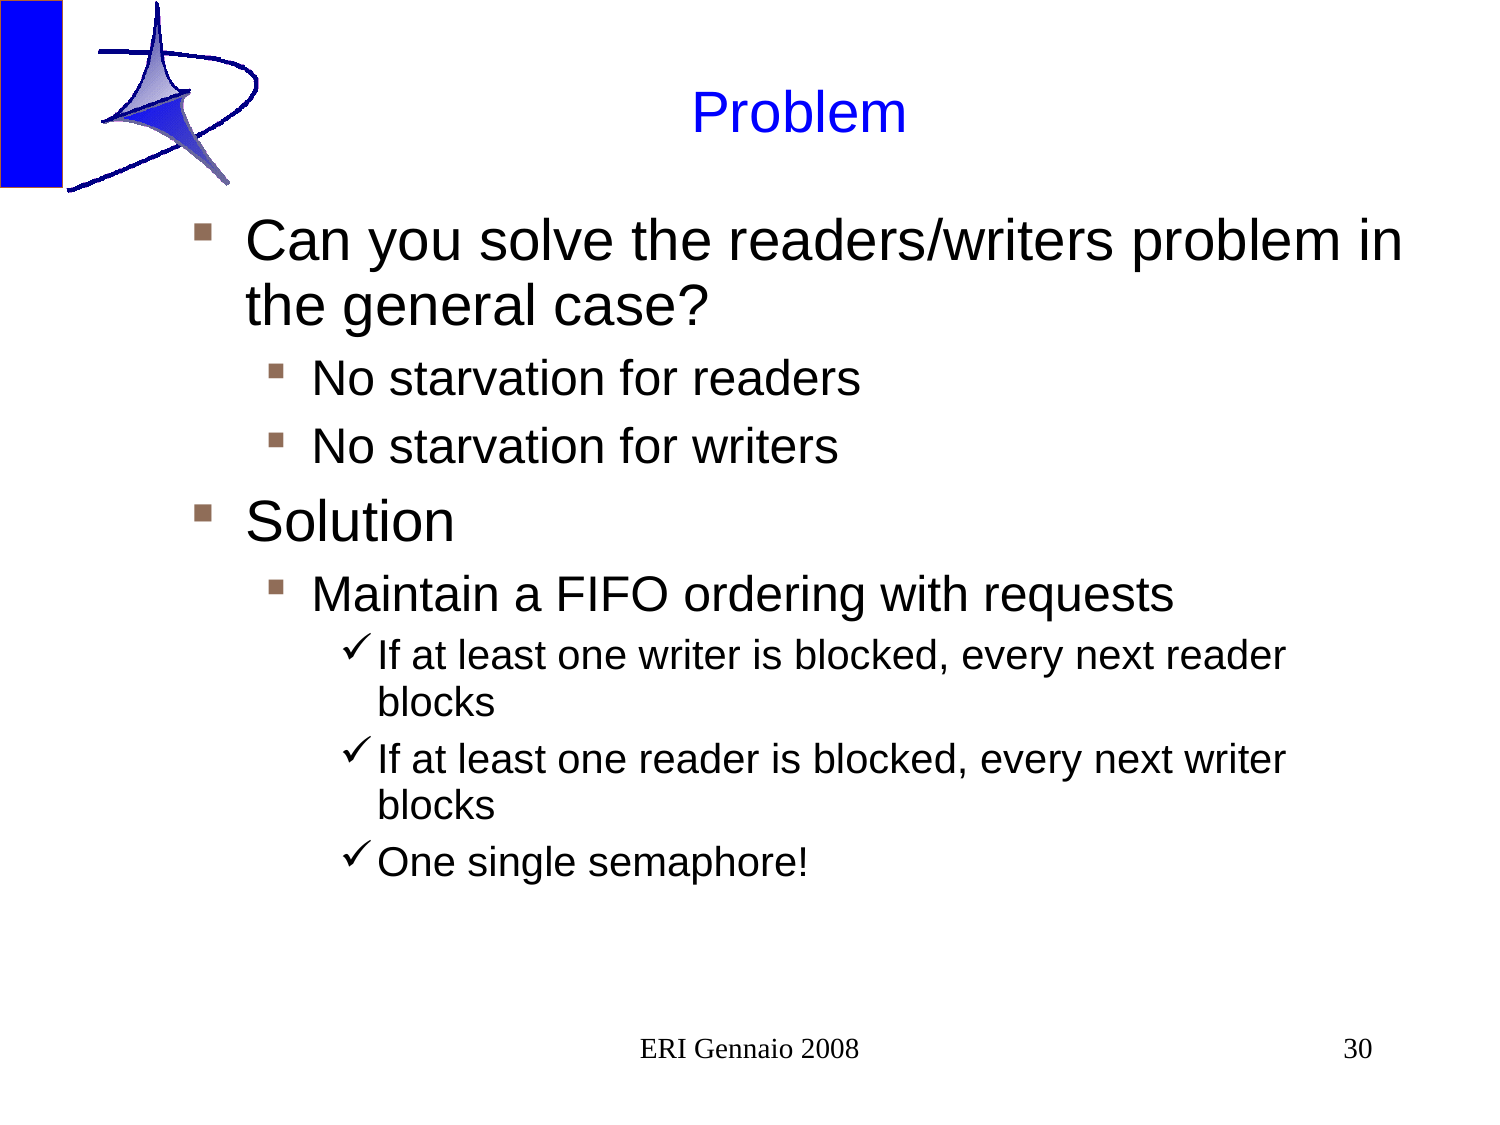

# Problem
Can you solve the readers/writers problem in the general case?
No starvation for readers
No starvation for writers
Solution
Maintain a FIFO ordering with requests
If at least one writer is blocked, every next reader blocks
If at least one reader is blocked, every next writer blocks
One single semaphore!
ERI Gennaio 2008
30